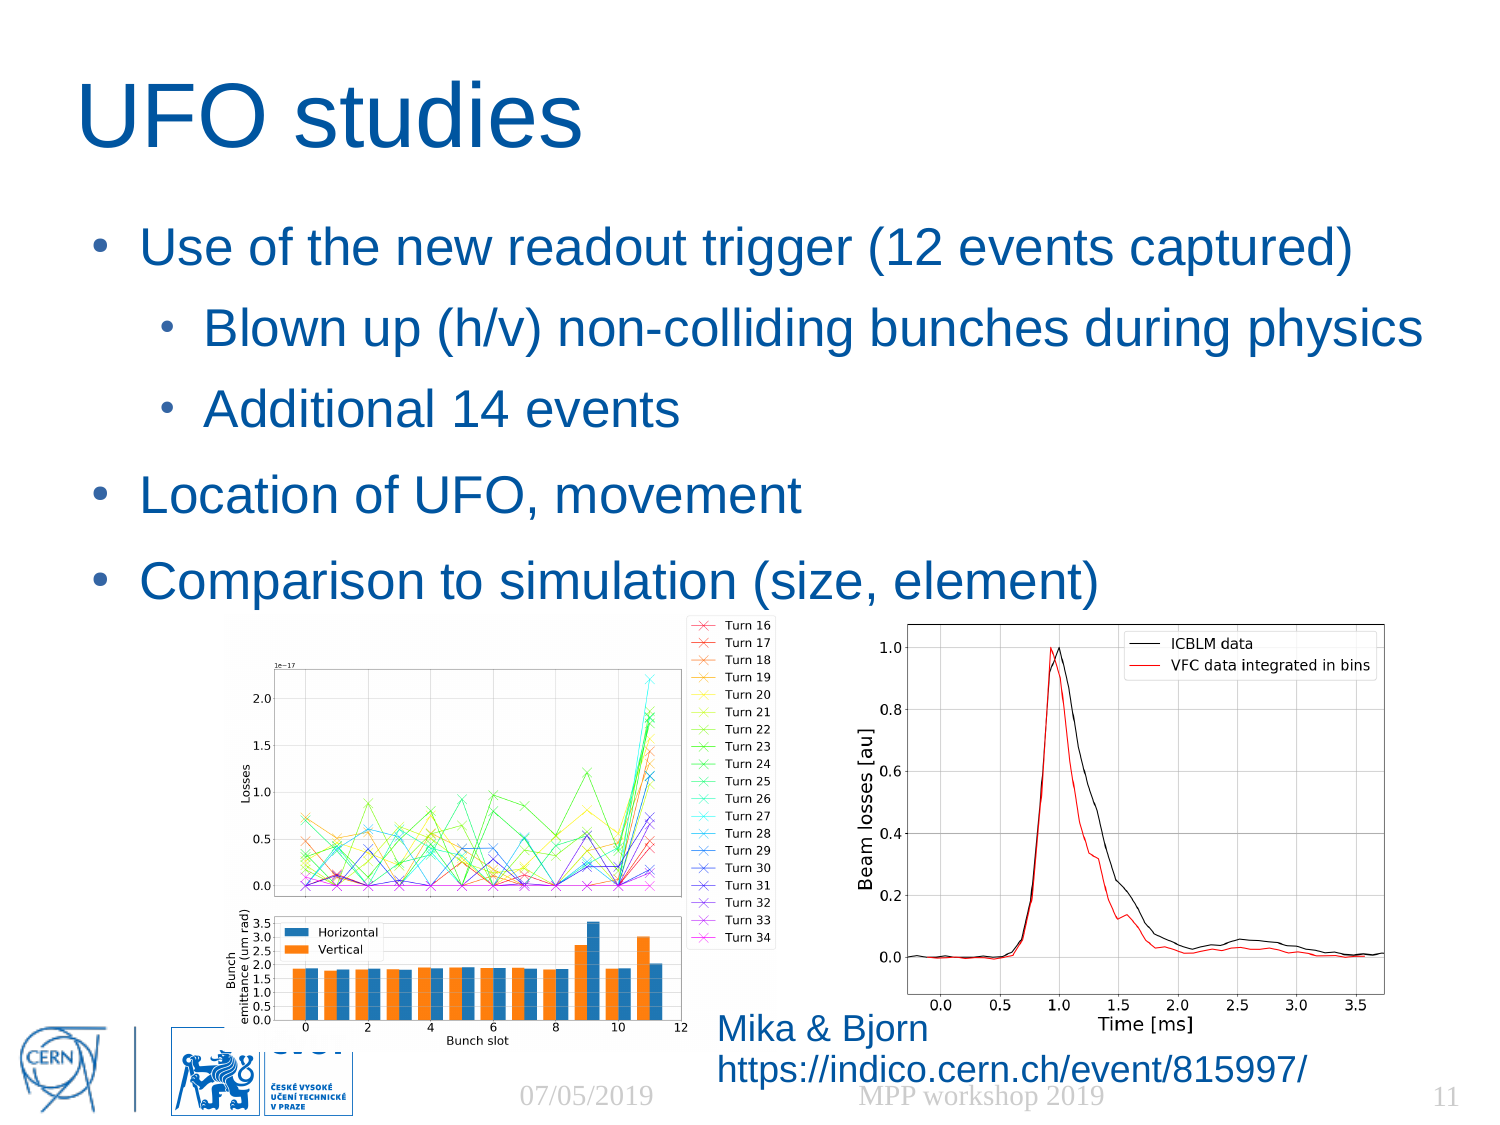

# UFO studies
Use of the new readout trigger (12 events captured)
Blown up (h/v) non-colliding bunches during physics
Additional 14 events
Location of UFO, movement
Comparison to simulation (size, element)
Mika & Bjorn
https://indico.cern.ch/event/815997/